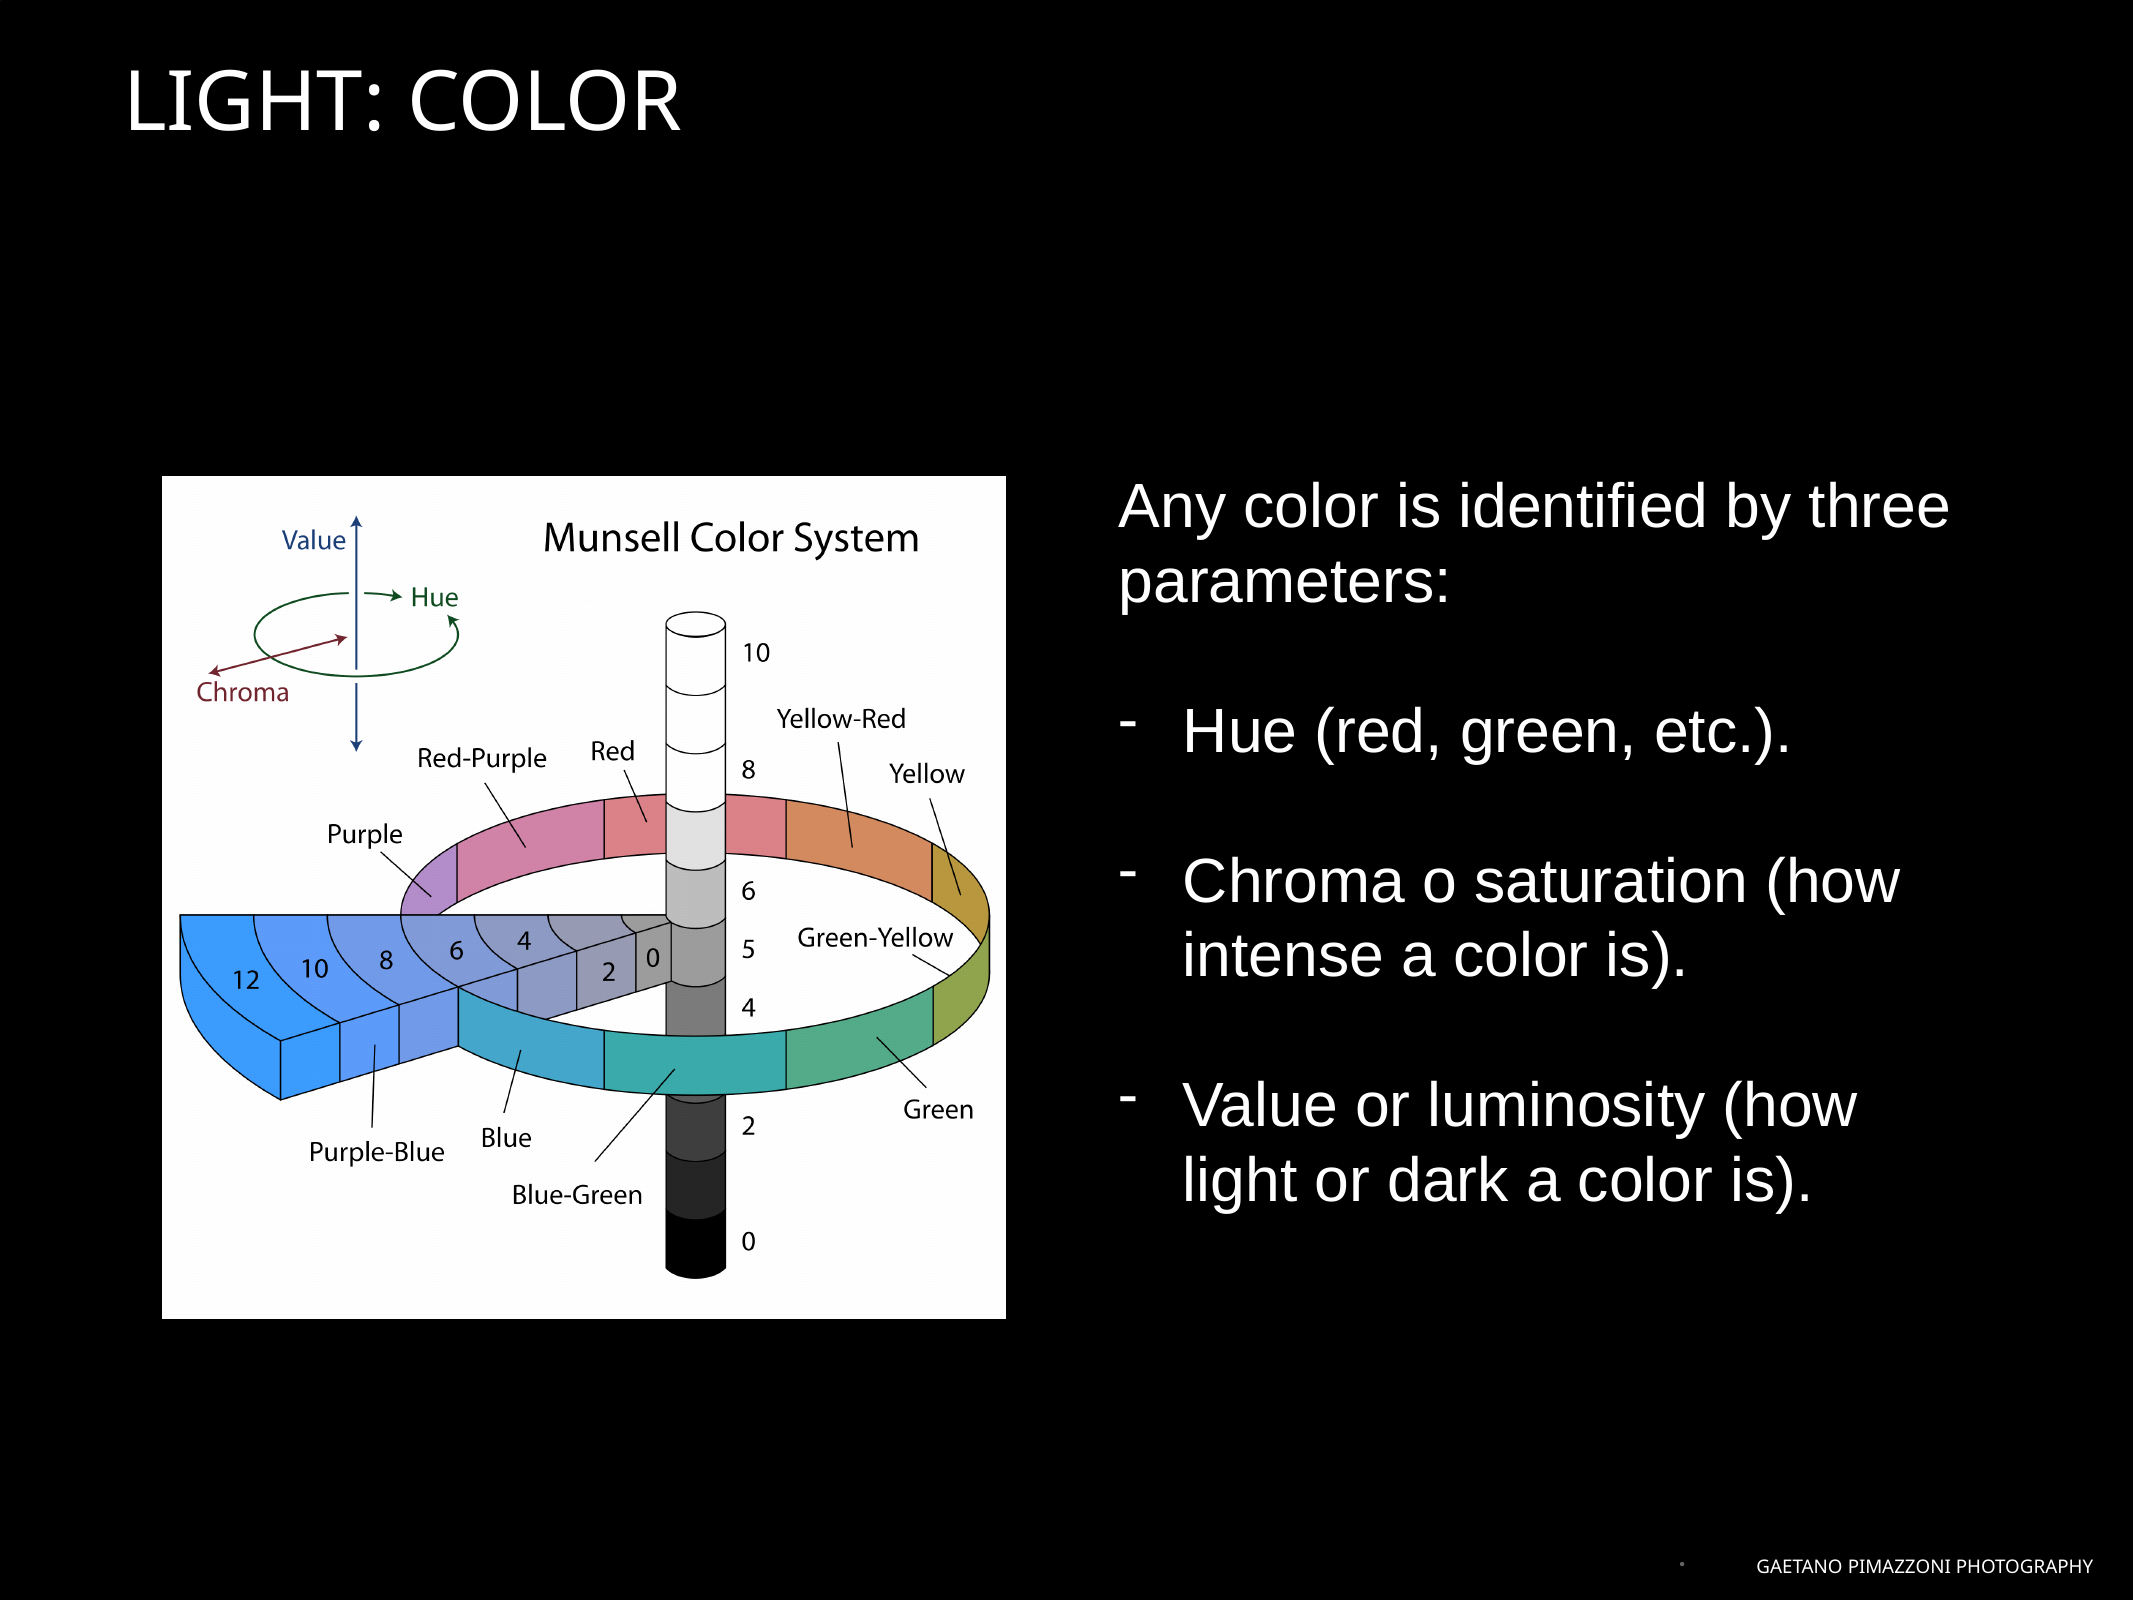

# LIGHT: COLOR
Color is one of the powerful elements in our visual experience.
Color depends by:
The natural color of the subject.
The color of the light.
The length of the exposure.
Any color is identified by three parameters:
Hue (red, green, etc.).
Chroma o saturation (how intense a color is).
Value or luminosity (how light or dark a color is).
GAETANO PIMAZZONI PHOTOGRAPHY